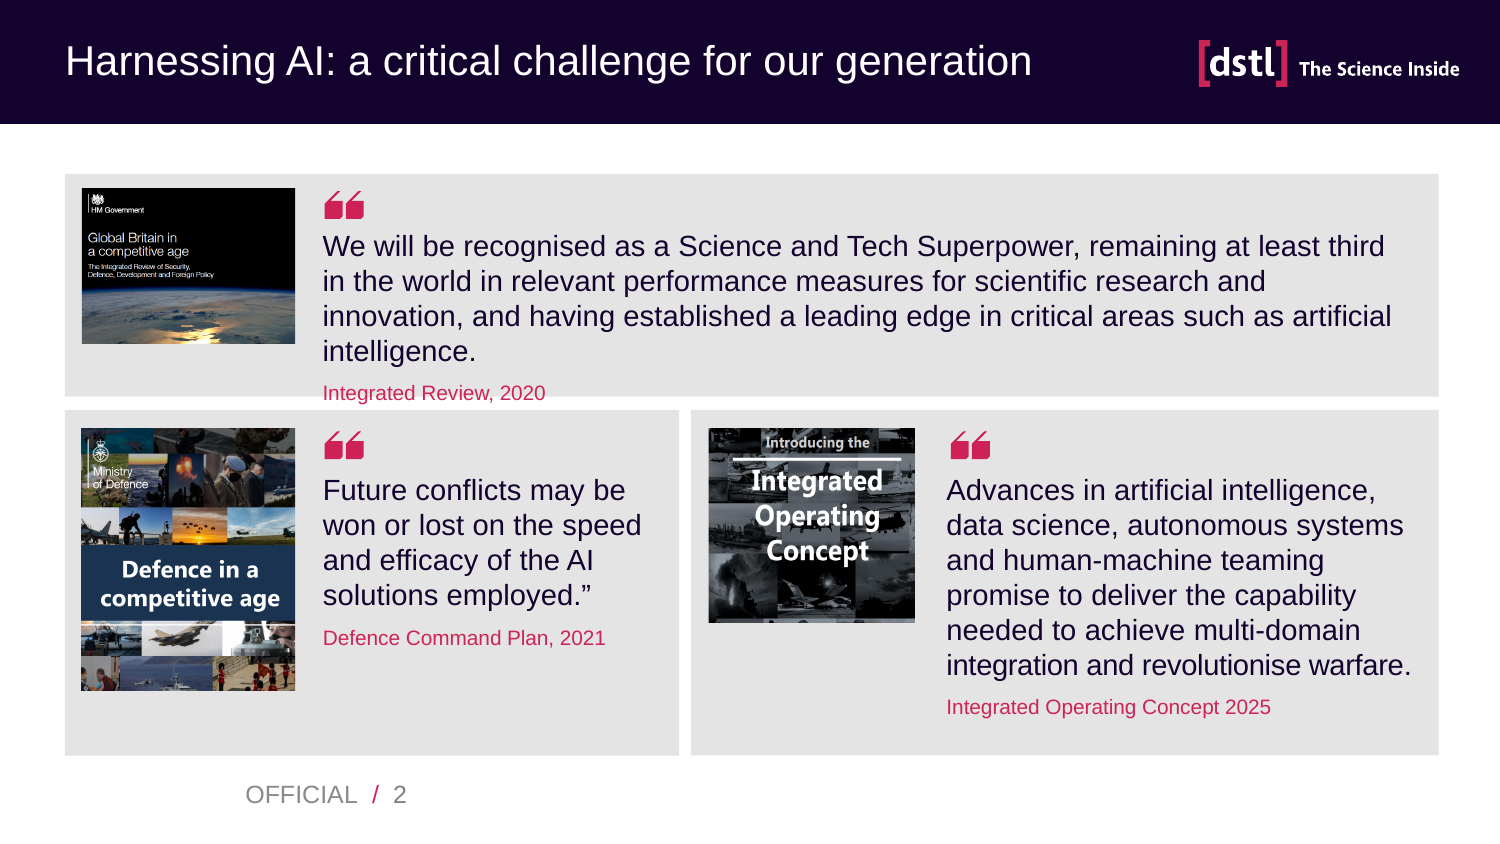

# Harnessing AI: a critical challenge for our generation
We will be recognised as a Science and Tech Superpower, remaining at least third
in the world in relevant performance measures for scientific research and innovation, and having established a leading edge in critical areas such as artificial intelligence.
Integrated Review, 2020
Future conflicts may be won or lost on the speed and efficacy of the AI solutions employed.”
Defence Command Plan, 2021
Advances in artificial intelligence, data science, autonomous systems and human-machine teaming promise to deliver the capability needed to achieve multi-domain integration and revolutionise warfare.
Integrated Operating Concept 2025
OFFICIAL /